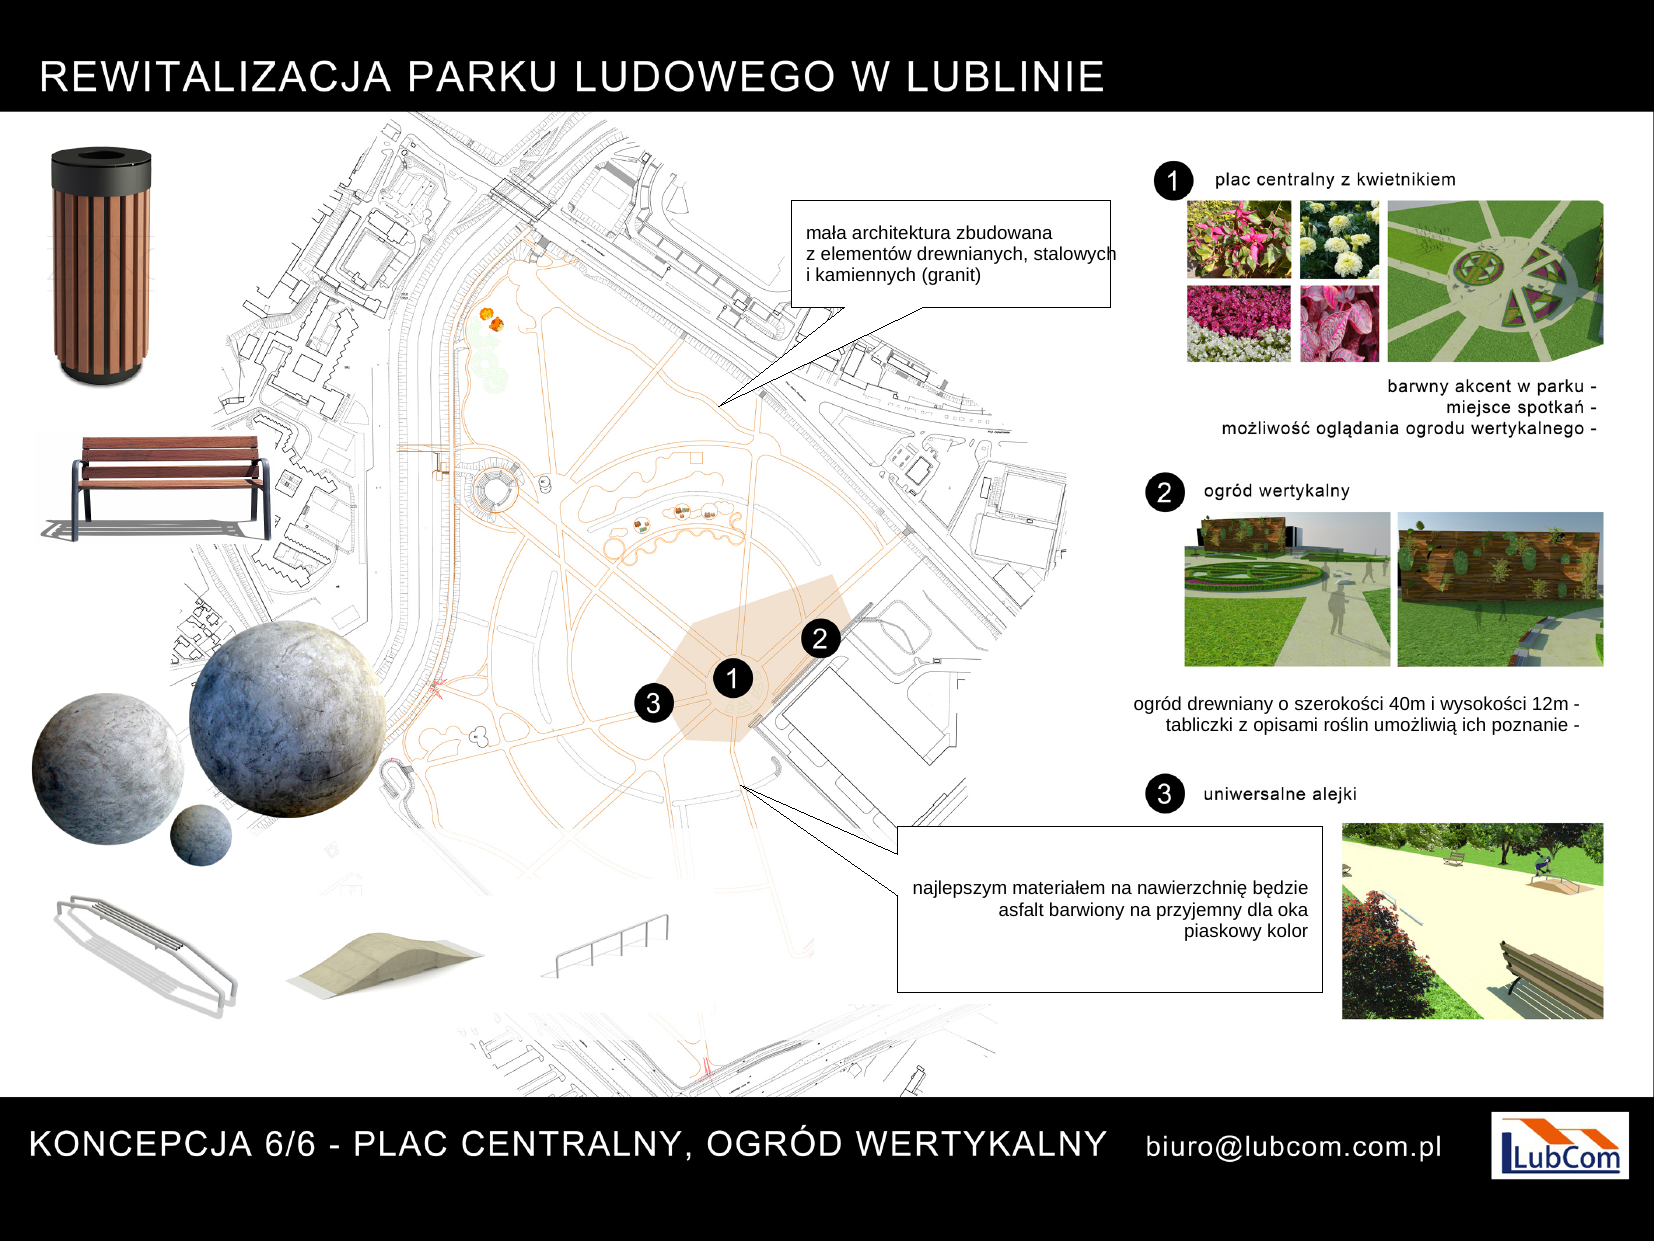

mała architektura zbudowana
z elementów drewnianych, stalowych
i kamiennych (granit)
ogród drewniany o szerokości 40m i wysokości 12m -
tabliczki z opisami roślin umożliwią ich poznanie -
najlepszym materiałem na nawierzchnię będzie
asfalt barwiony na przyjemny dla oka
piaskowy kolor